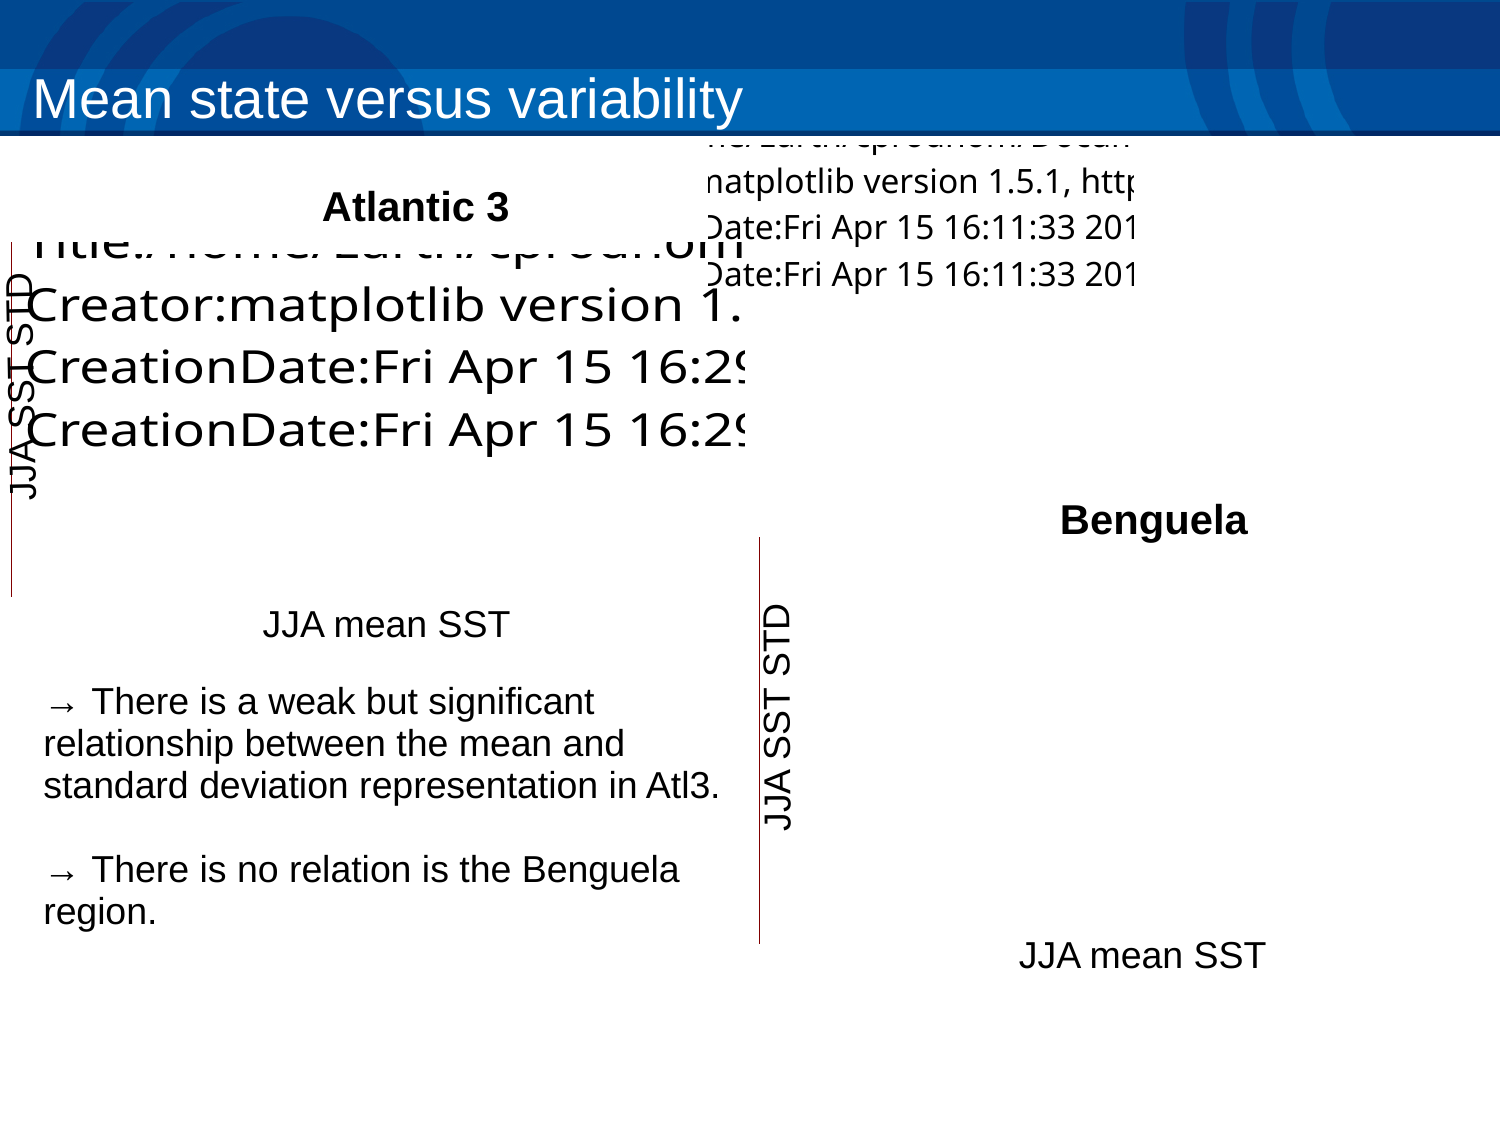

# Mean state versus variability
Atlantic 3
JJA SST STD
Benguela
JJA mean SST
→ There is a weak but significant relationship between the mean and standard deviation representation in Atl3.
→ There is no relation is the Benguela region.
JJA SST STD
JJA mean SST